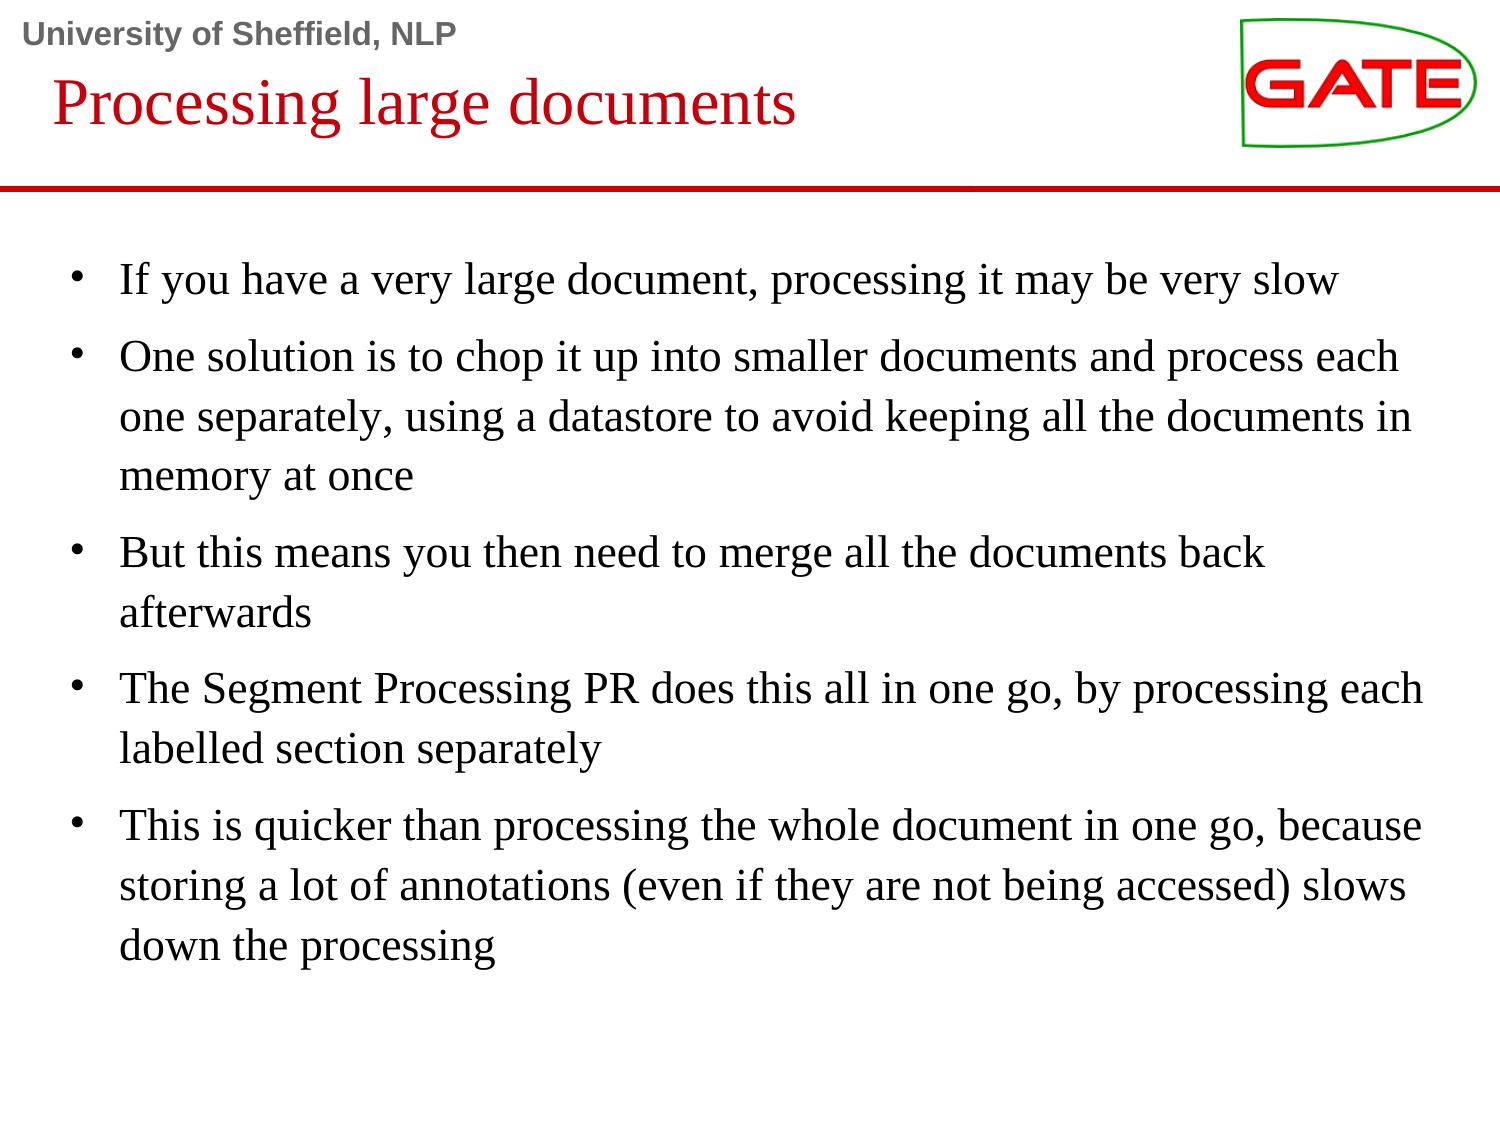

# Processing large documents
If you have a very large document, processing it may be very slow
One solution is to chop it up into smaller documents and process each one separately, using a datastore to avoid keeping all the documents in memory at once
But this means you then need to merge all the documents back afterwards
The Segment Processing PR does this all in one go, by processing each labelled section separately
This is quicker than processing the whole document in one go, because storing a lot of annotations (even if they are not being accessed) slows down the processing